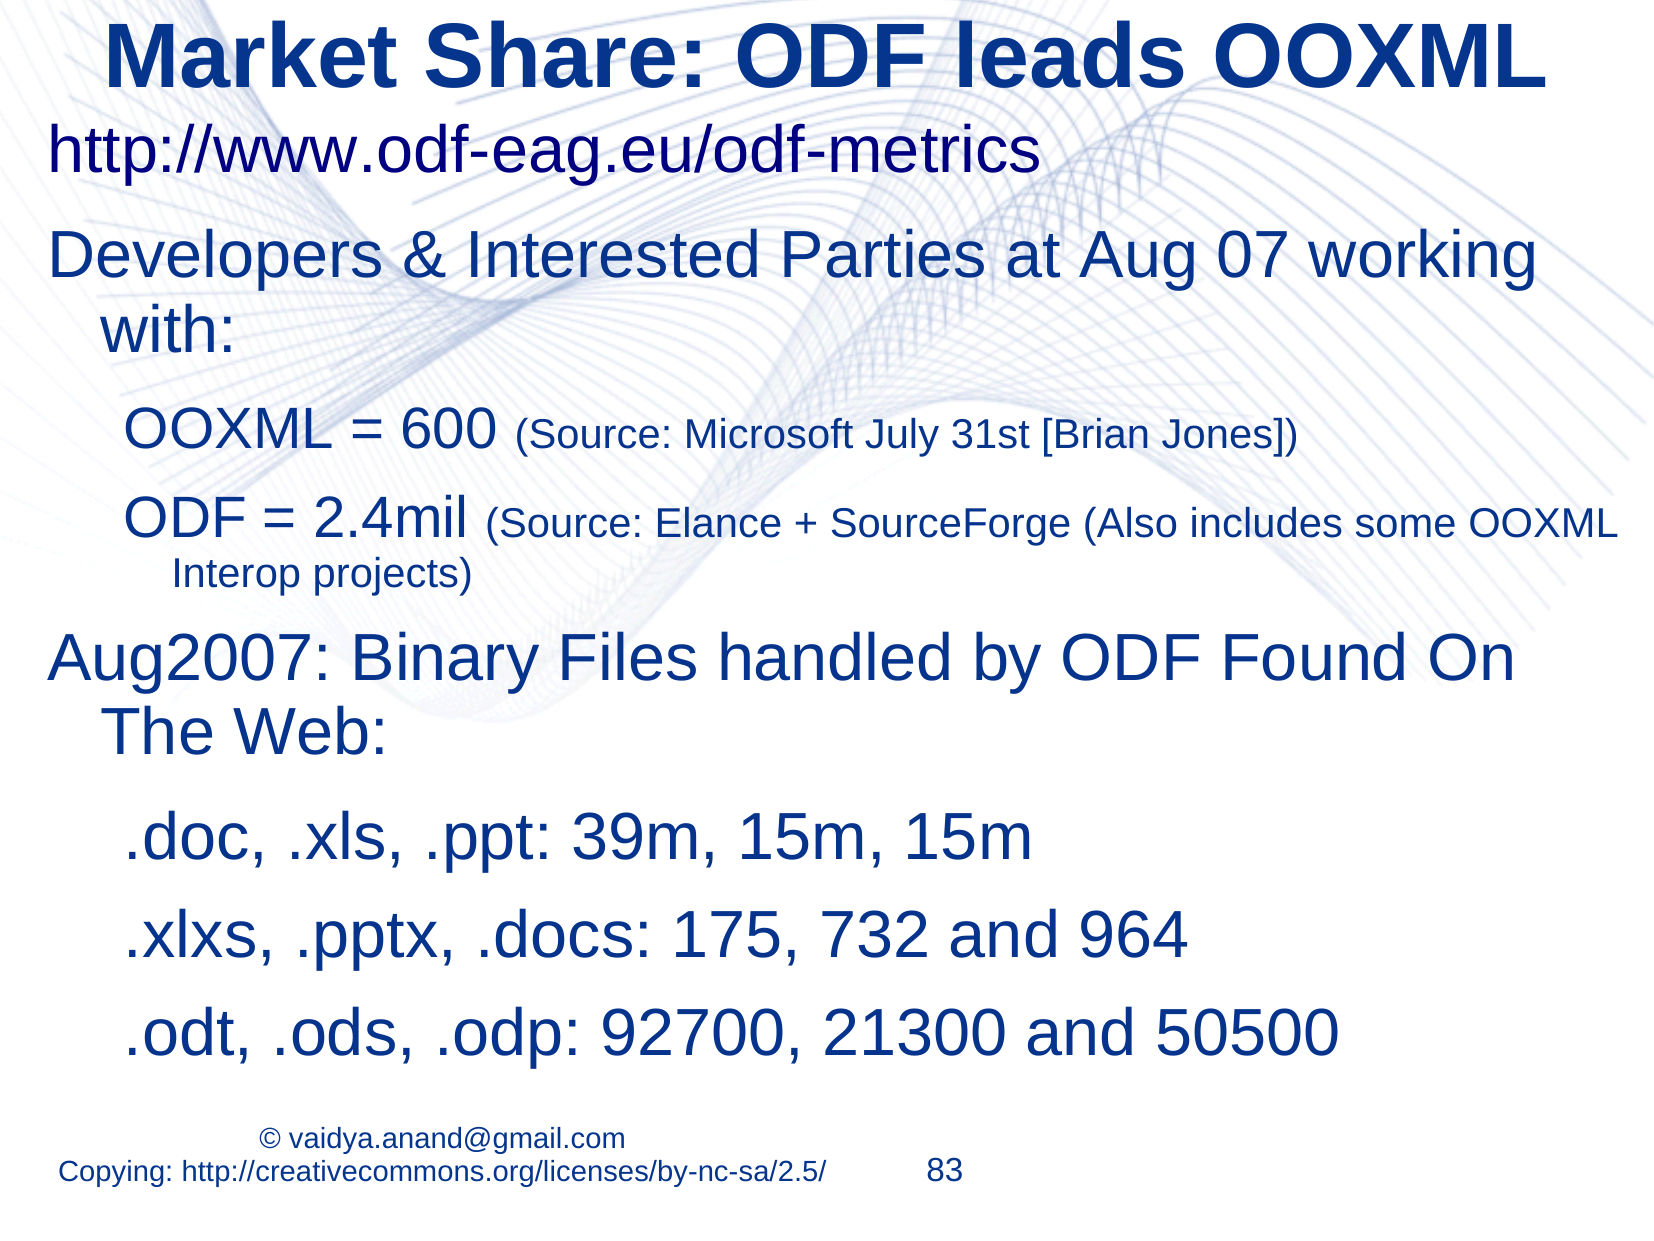

# Market Share: ODF leads OOXML
http://www.odf-eag.eu/odf-metrics
Developers & Interested Parties at Aug 07 working with:
OOXML = 600 (Source: Microsoft July 31st [Brian Jones])
ODF = 2.4mil (Source: Elance + SourceForge (Also includes some OOXML Interop projects)
Aug2007: Binary Files handled by ODF Found On The Web:
.doc, .xls, .ppt: 39m, 15m, 15m
.xlxs, .pptx, .docs: 175, 732 and 964
.odt, .ods, .odp: 92700, 21300 and 50500
http://www.broffice.org
83